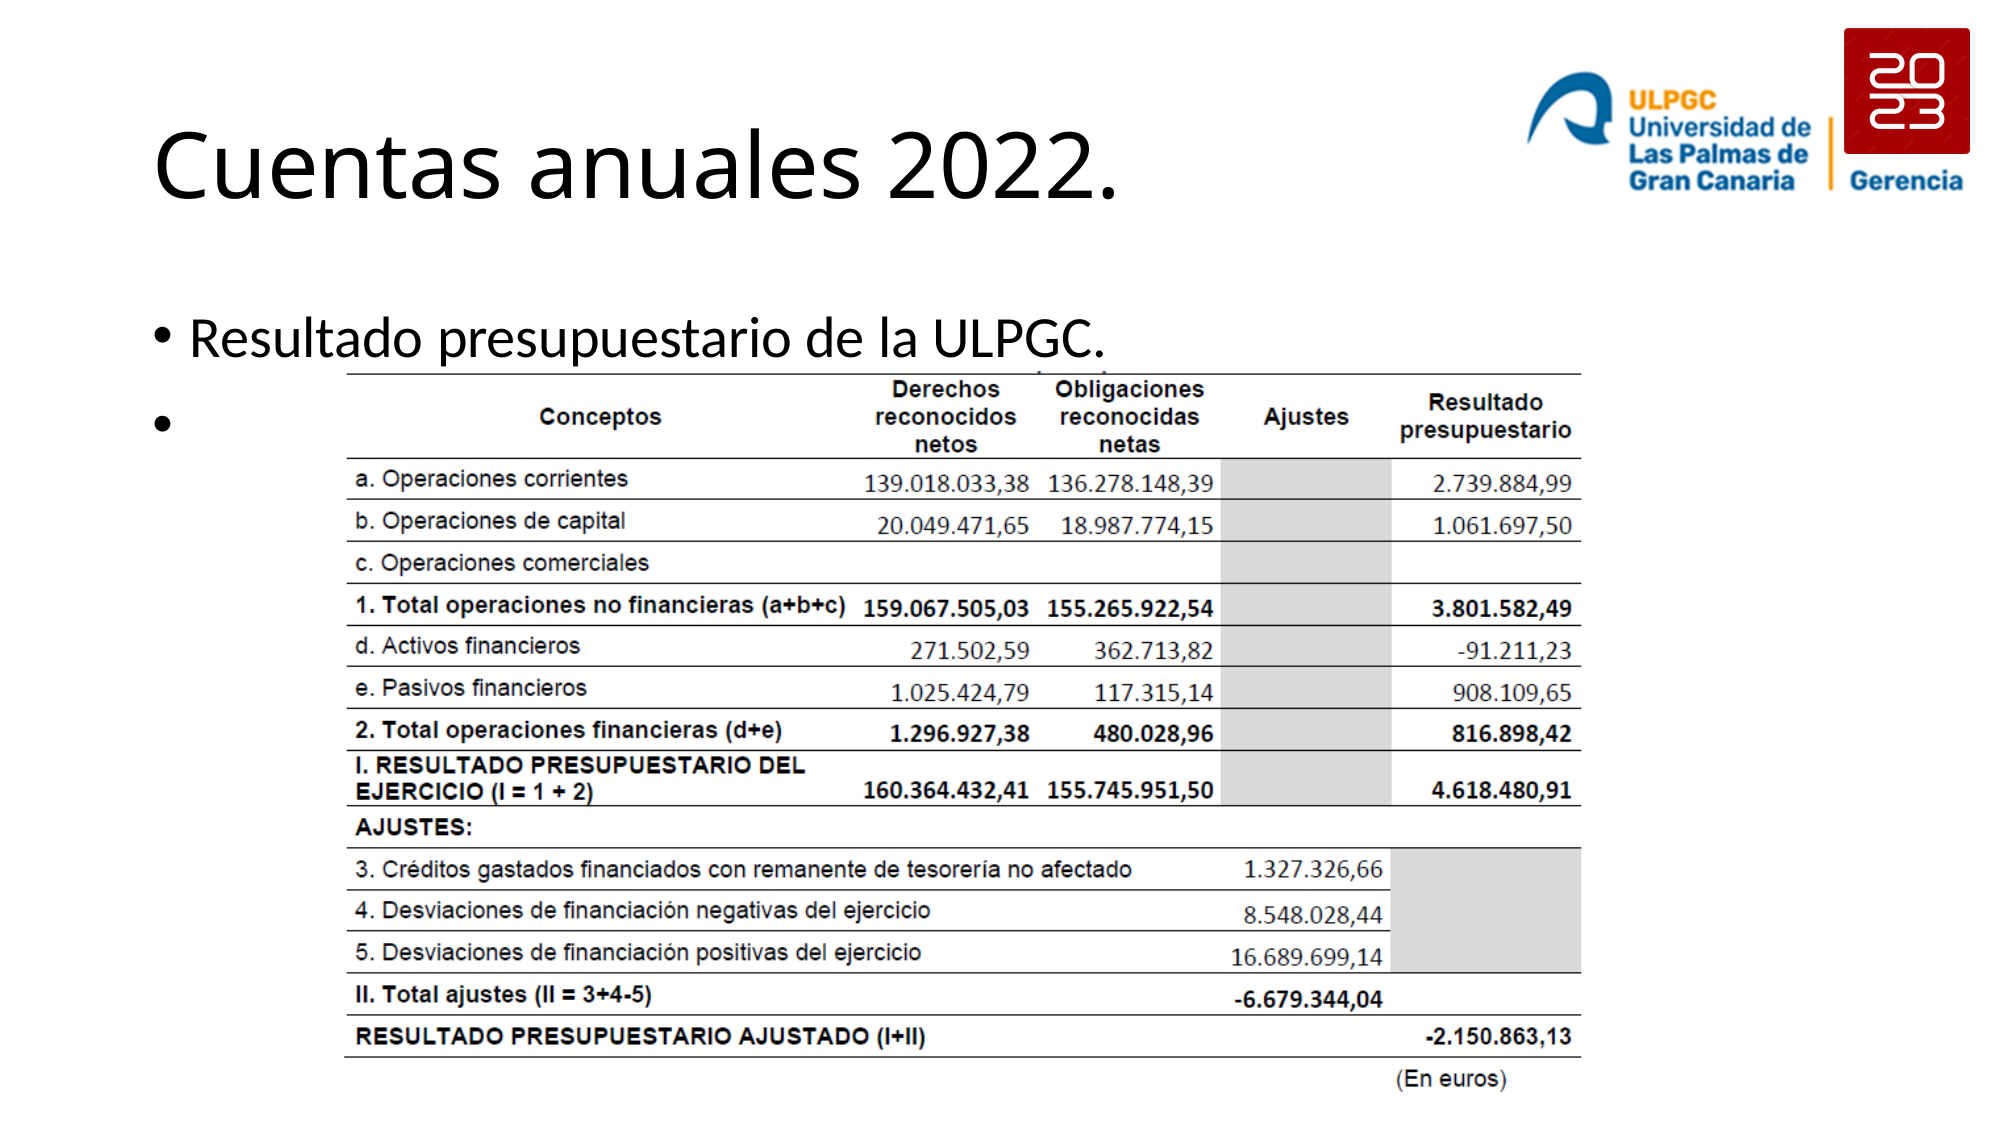

# Cuentas anuales 2022.
Resultado presupuestario de la ULPGC.